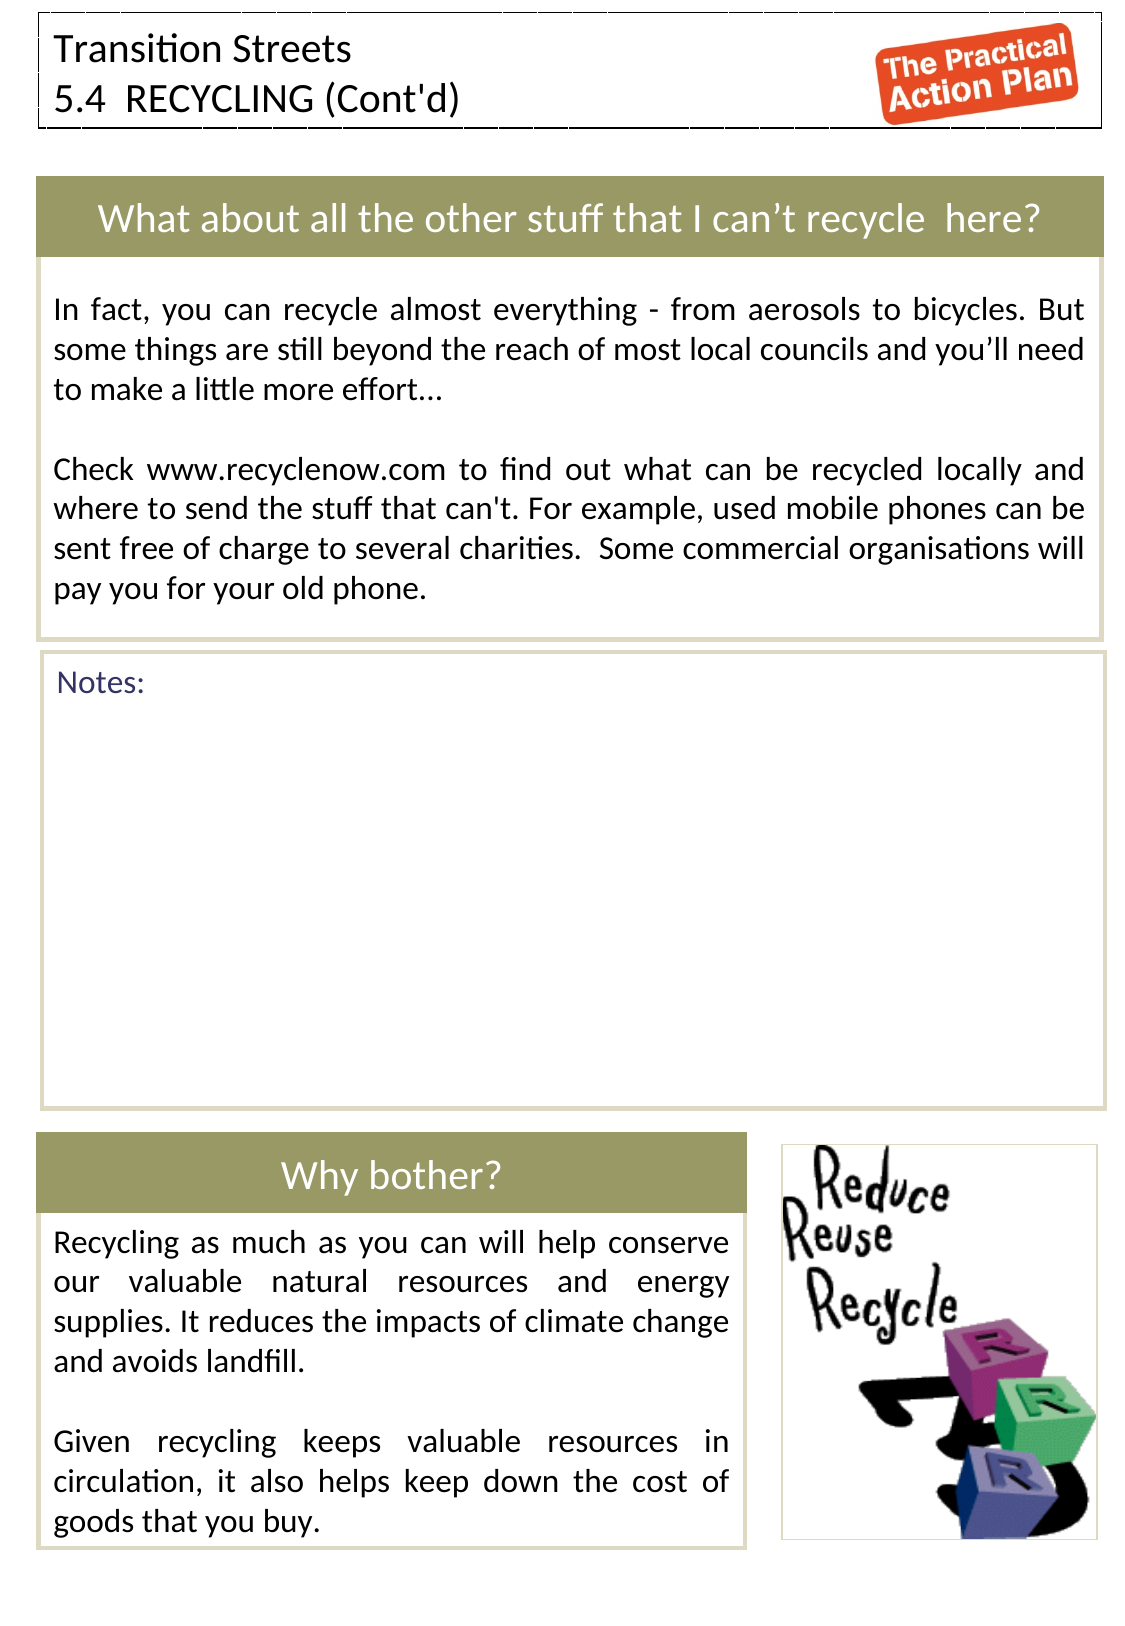

Transition Streets
5.4 RECYCLING (Cont'd)
What about all the other stuff that I can’t recycle here?
In fact, you can recycle almost everything - from aerosols to bicycles. But some things are still beyond the reach of most local councils and you’ll need to make a little more effort...
Check www.recyclenow.com to find out what can be recycled locally and where to send the stuff that can't. For example, used mobile phones can be sent free of charge to several charities. Some commercial organisations will pay you for your old phone.
Notes:
Why bother?
Recycling as much as you can will help conserve our valuable natural resources and energy supplies. It reduces the impacts of climate change and avoids landfill.
Given recycling keeps valuable resources in circulation, it also helps keep down the cost of goods that you buy.